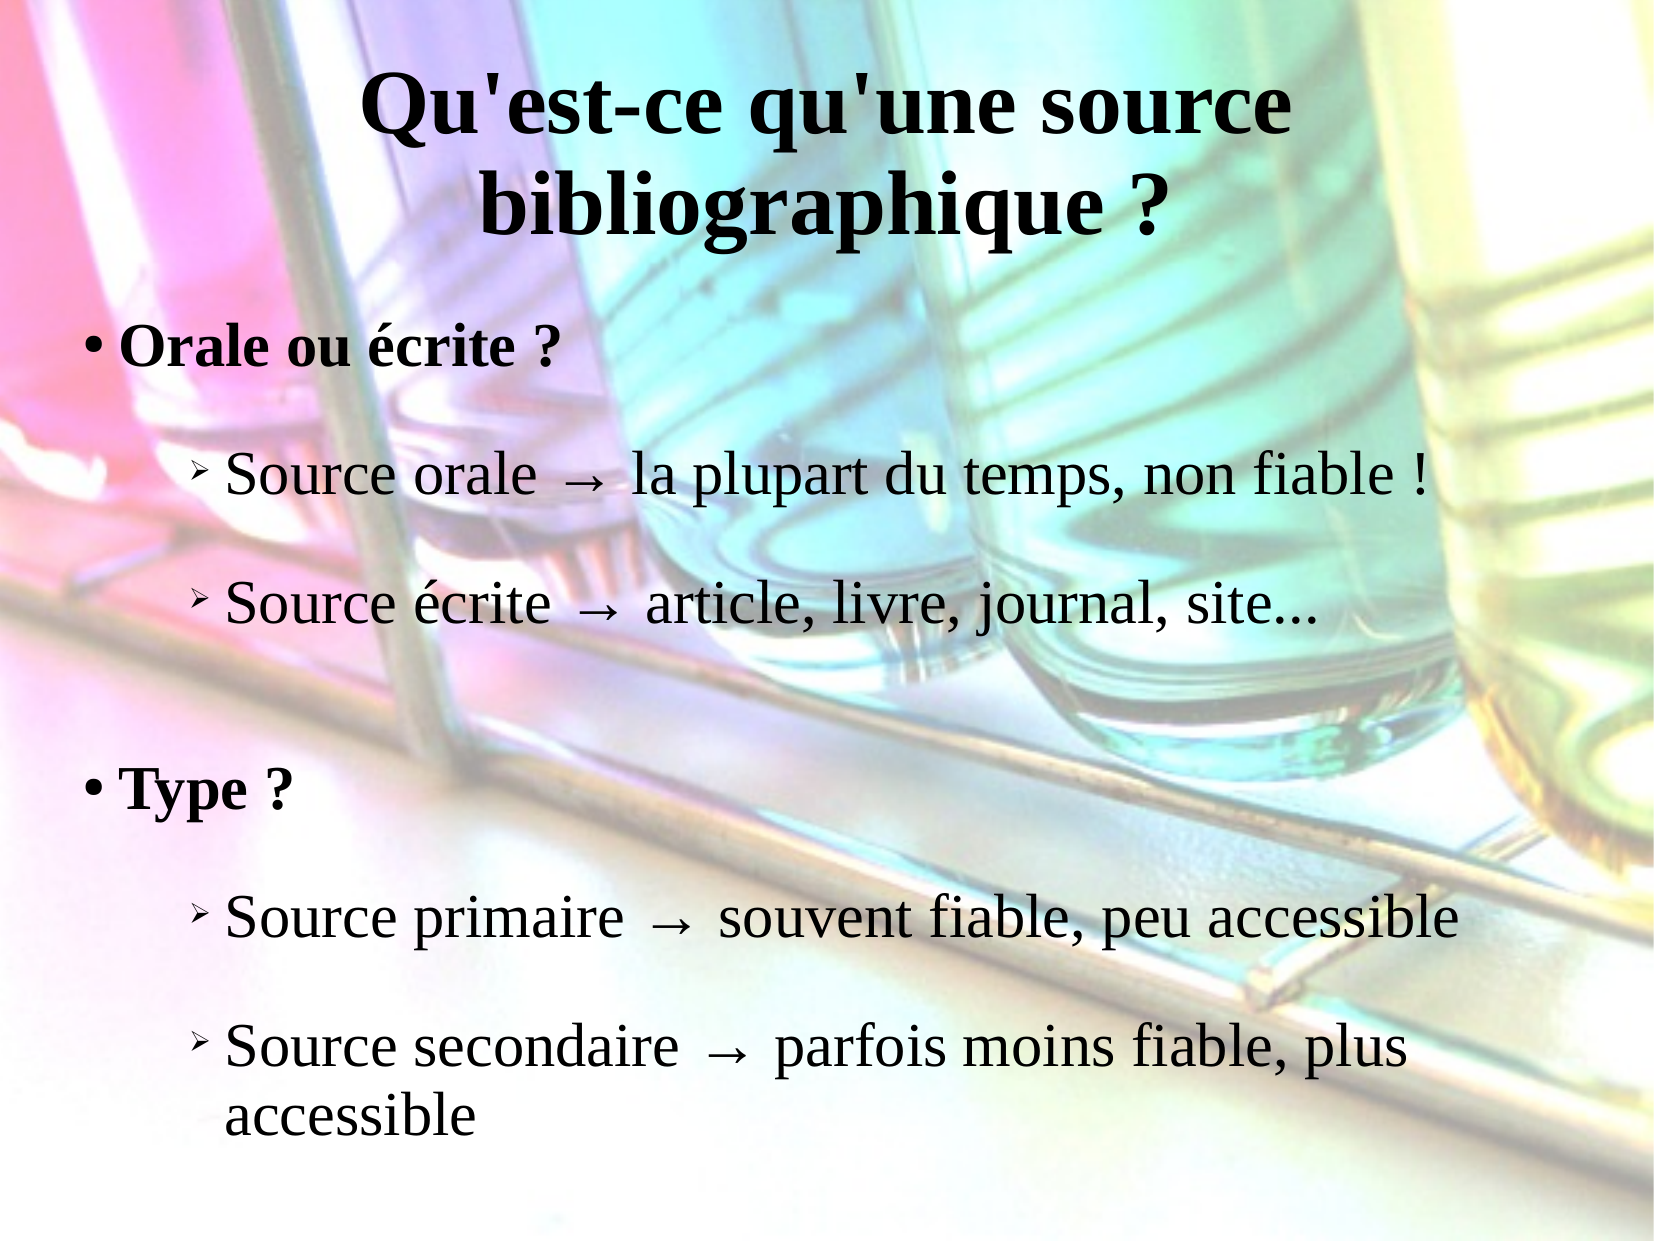

# Qu'est-ce qu'une source bibliographique ?
Orale ou écrite ?
Source orale → la plupart du temps, non fiable !
Source écrite → article, livre, journal, site...
Type ?
Source primaire → souvent fiable, peu accessible
Source secondaire → parfois moins fiable, plus accessible